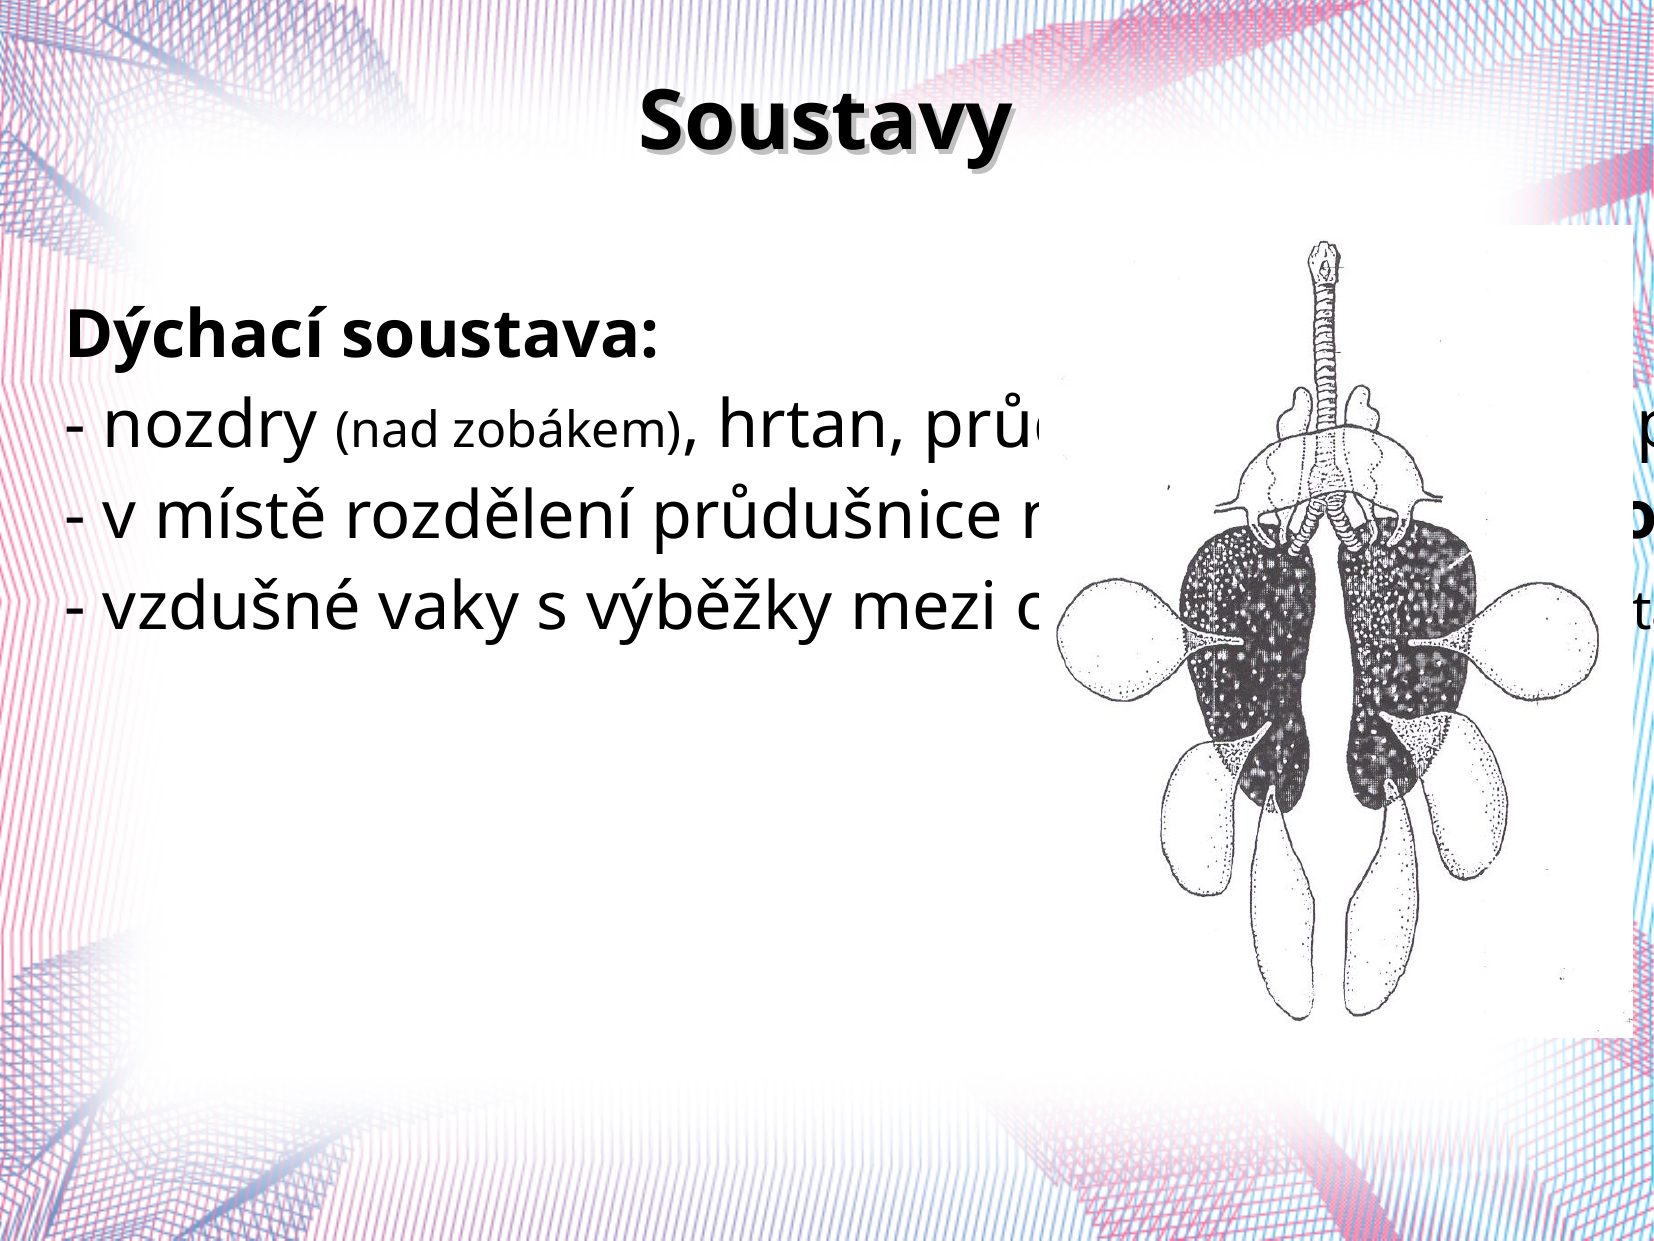

Soustavy
Dýchací soustava:
- nozdry (nad zobákem), hrtan, průdušnice, průdušky, plíce
- v místě rozdělení průdušnice na průdušky – hlasové ústrojí
- vzdušné vaky s výběžky mezi orgány (napomáhají létání)